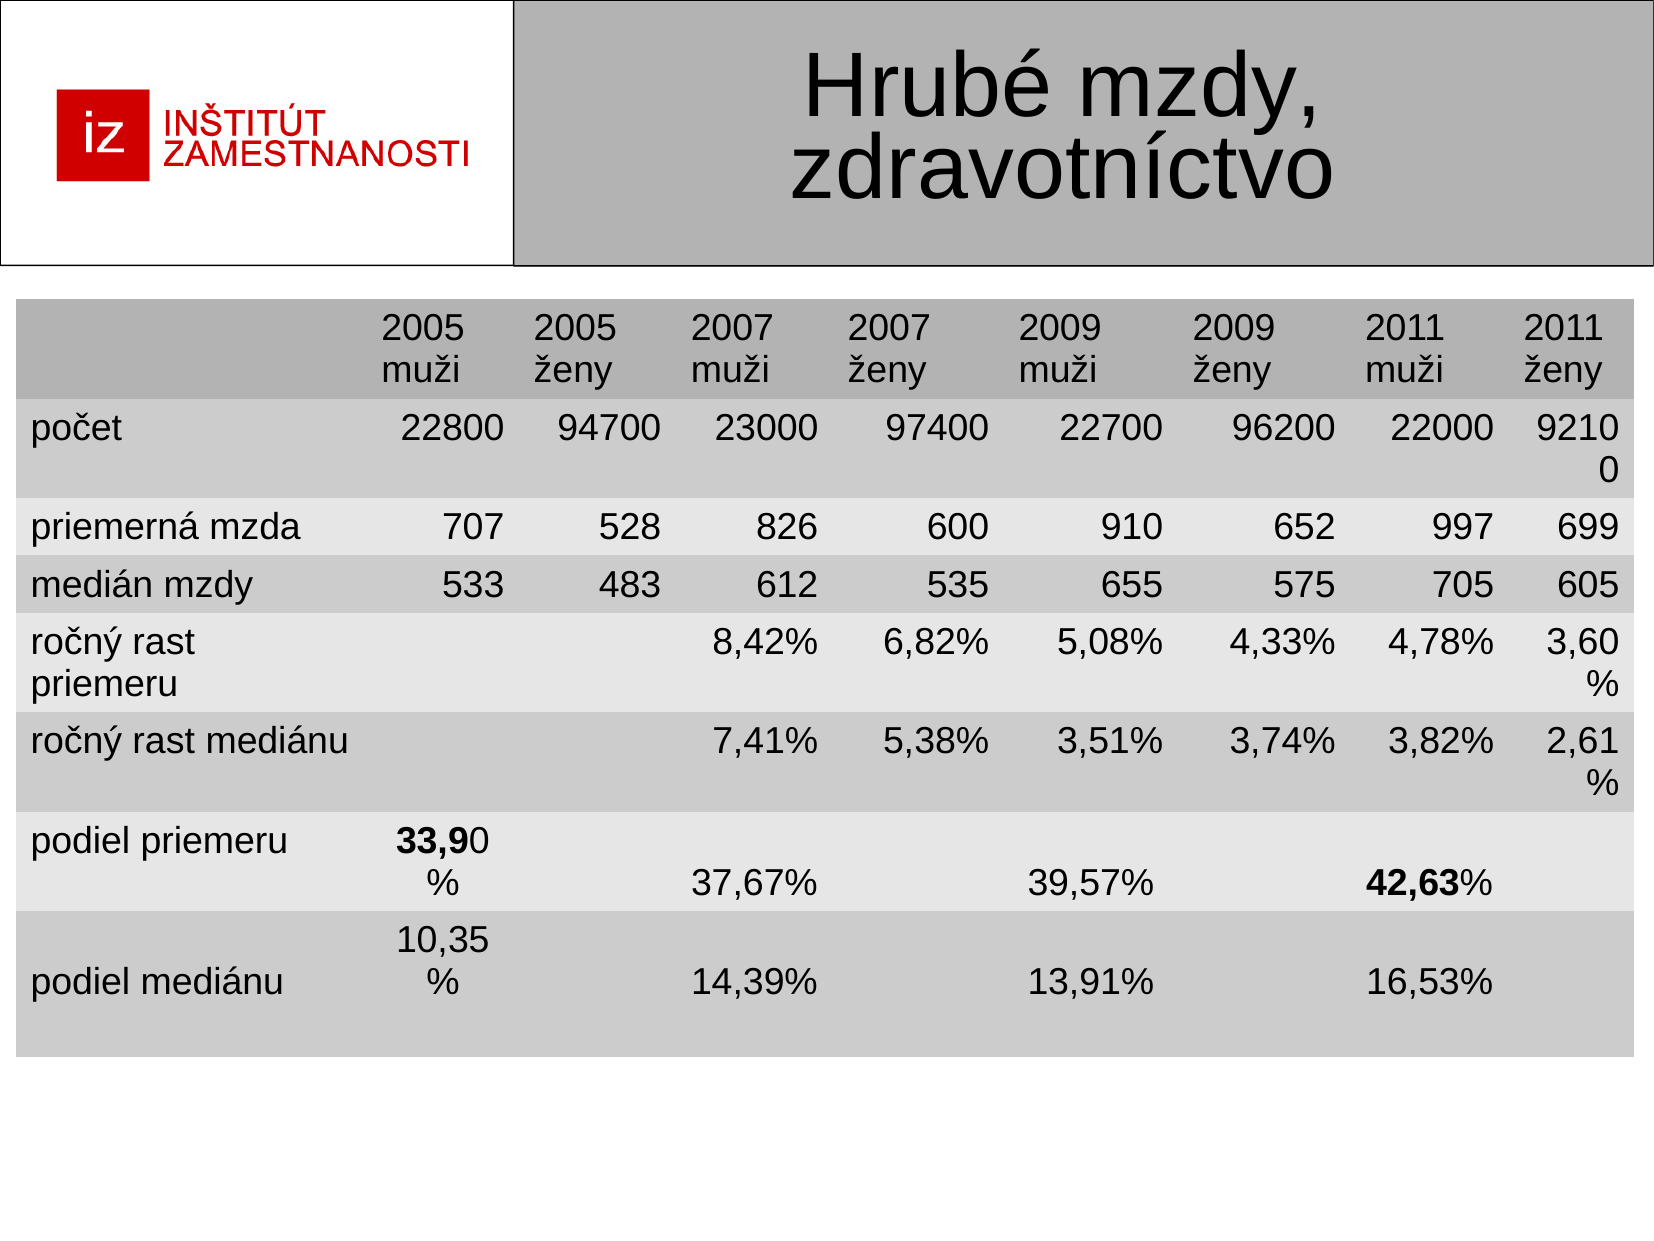

# Hrubé mzdy, zdravotníctvo
| | 2005 muži | 2005 ženy | 2007 muži | 2007 ženy | 2009 muži | 2009 ženy | 2011 muži | 2011 ženy |
| --- | --- | --- | --- | --- | --- | --- | --- | --- |
| počet | 22800 | 94700 | 23000 | 97400 | 22700 | 96200 | 22000 | 92100 |
| priemerná mzda | 707 | 528 | 826 | 600 | 910 | 652 | 997 | 699 |
| medián mzdy | 533 | 483 | 612 | 535 | 655 | 575 | 705 | 605 |
| ročný rast priemeru | | | 8,42% | 6,82% | 5,08% | 4,33% | 4,78% | 3,60% |
| ročný rast mediánu | | | 7,41% | 5,38% | 3,51% | 3,74% | 3,82% | 2,61% |
| podiel priemeru | 33,90% | | 37,67% | | 39,57% | | 42,63% | |
| podiel mediánu | 10,35% | | 14,39% | | 13,91% | | 16,53% | |